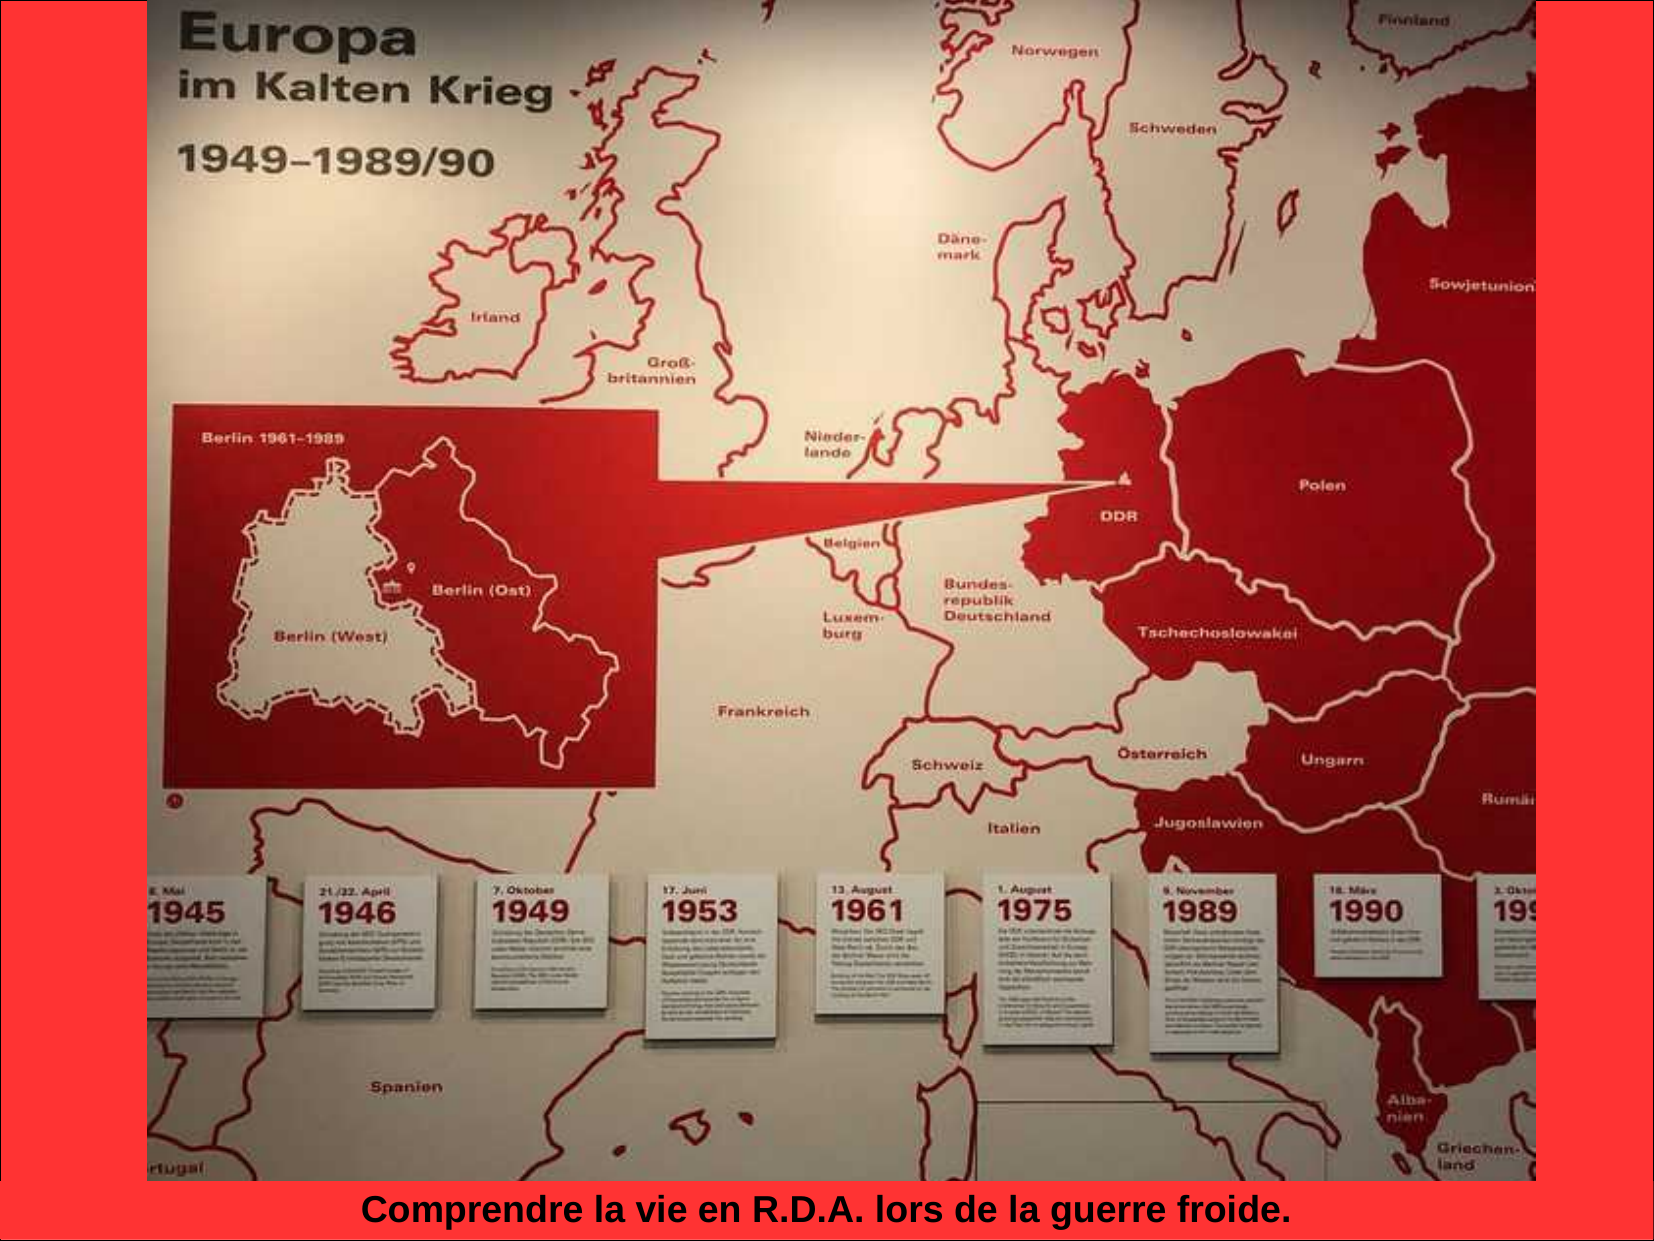

Comprendre la vie en R.D.A. lors de la guerre froide.